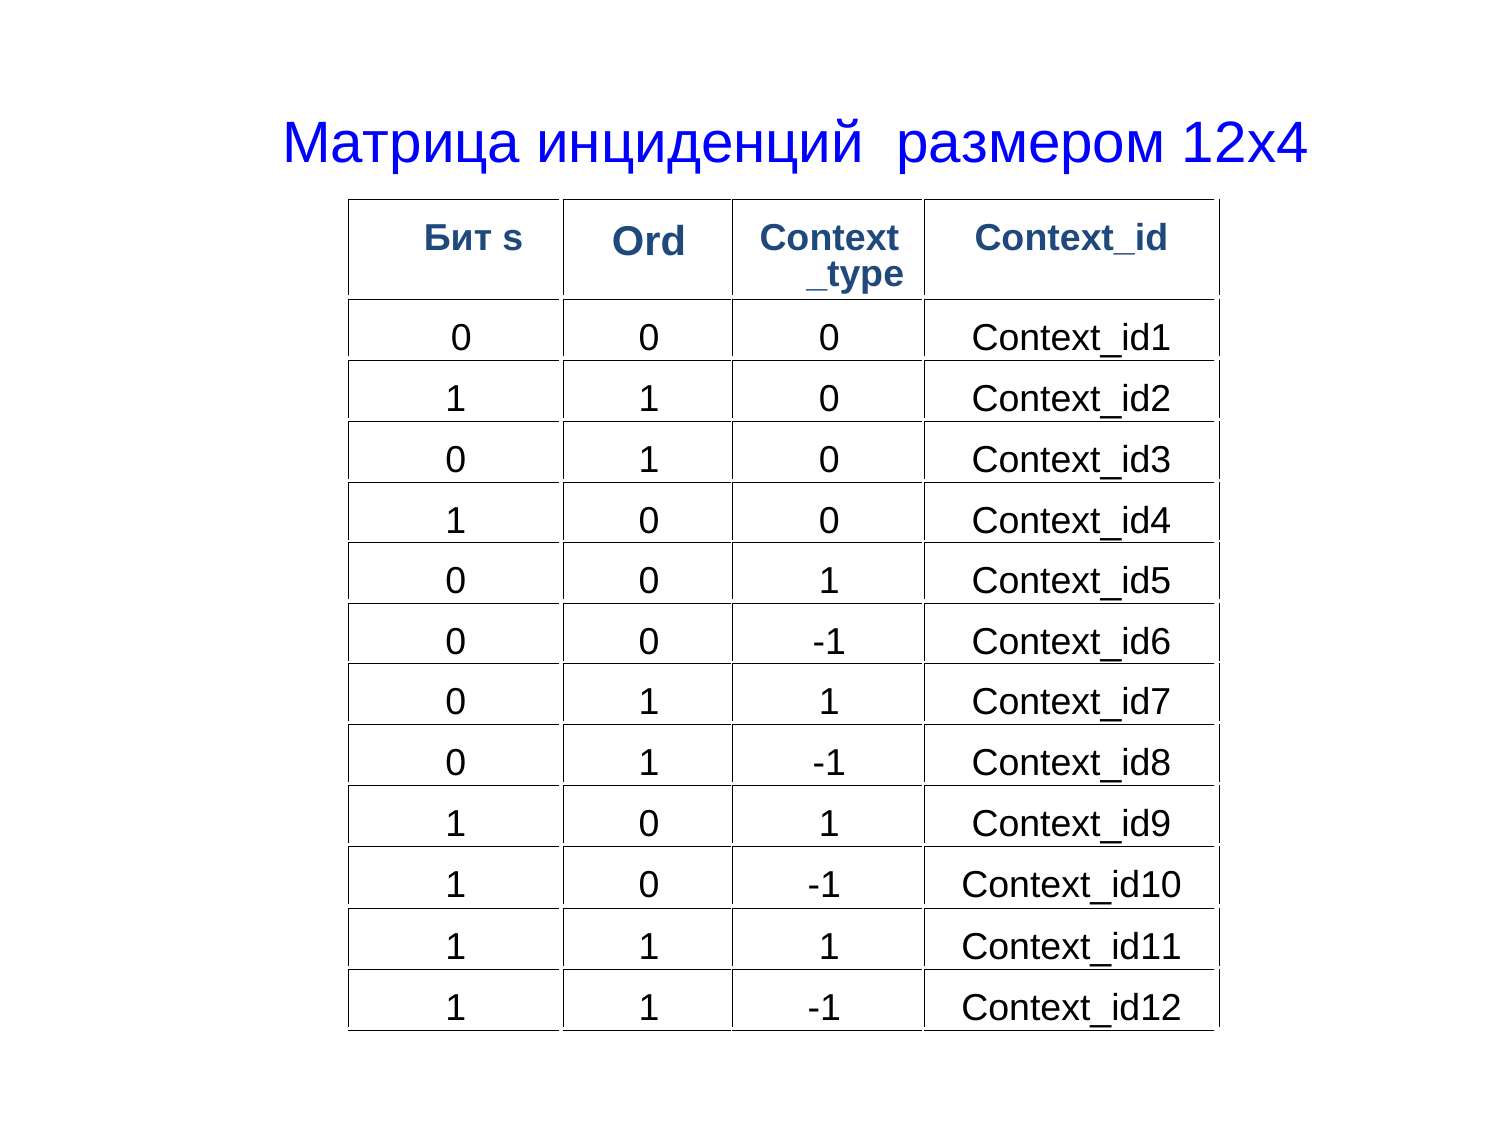

Матрица инциденций размером 12x4
Бит s
Ord
Сontext_type
Сontext_id
 0
0
0
Context_id1
1
1
0
Context_id2
0
1
0
Context_id3
1
0
0
Context_id4
0
0
1
Context_id5
0
0
-1
Context_id6
0
1
1
Context_id7
0
1
-1
Context_id8
1
0
1
Context_id9
1
0
-1
Context_id10
1
1
1
Context_id11
1
1
-1
Context_id12